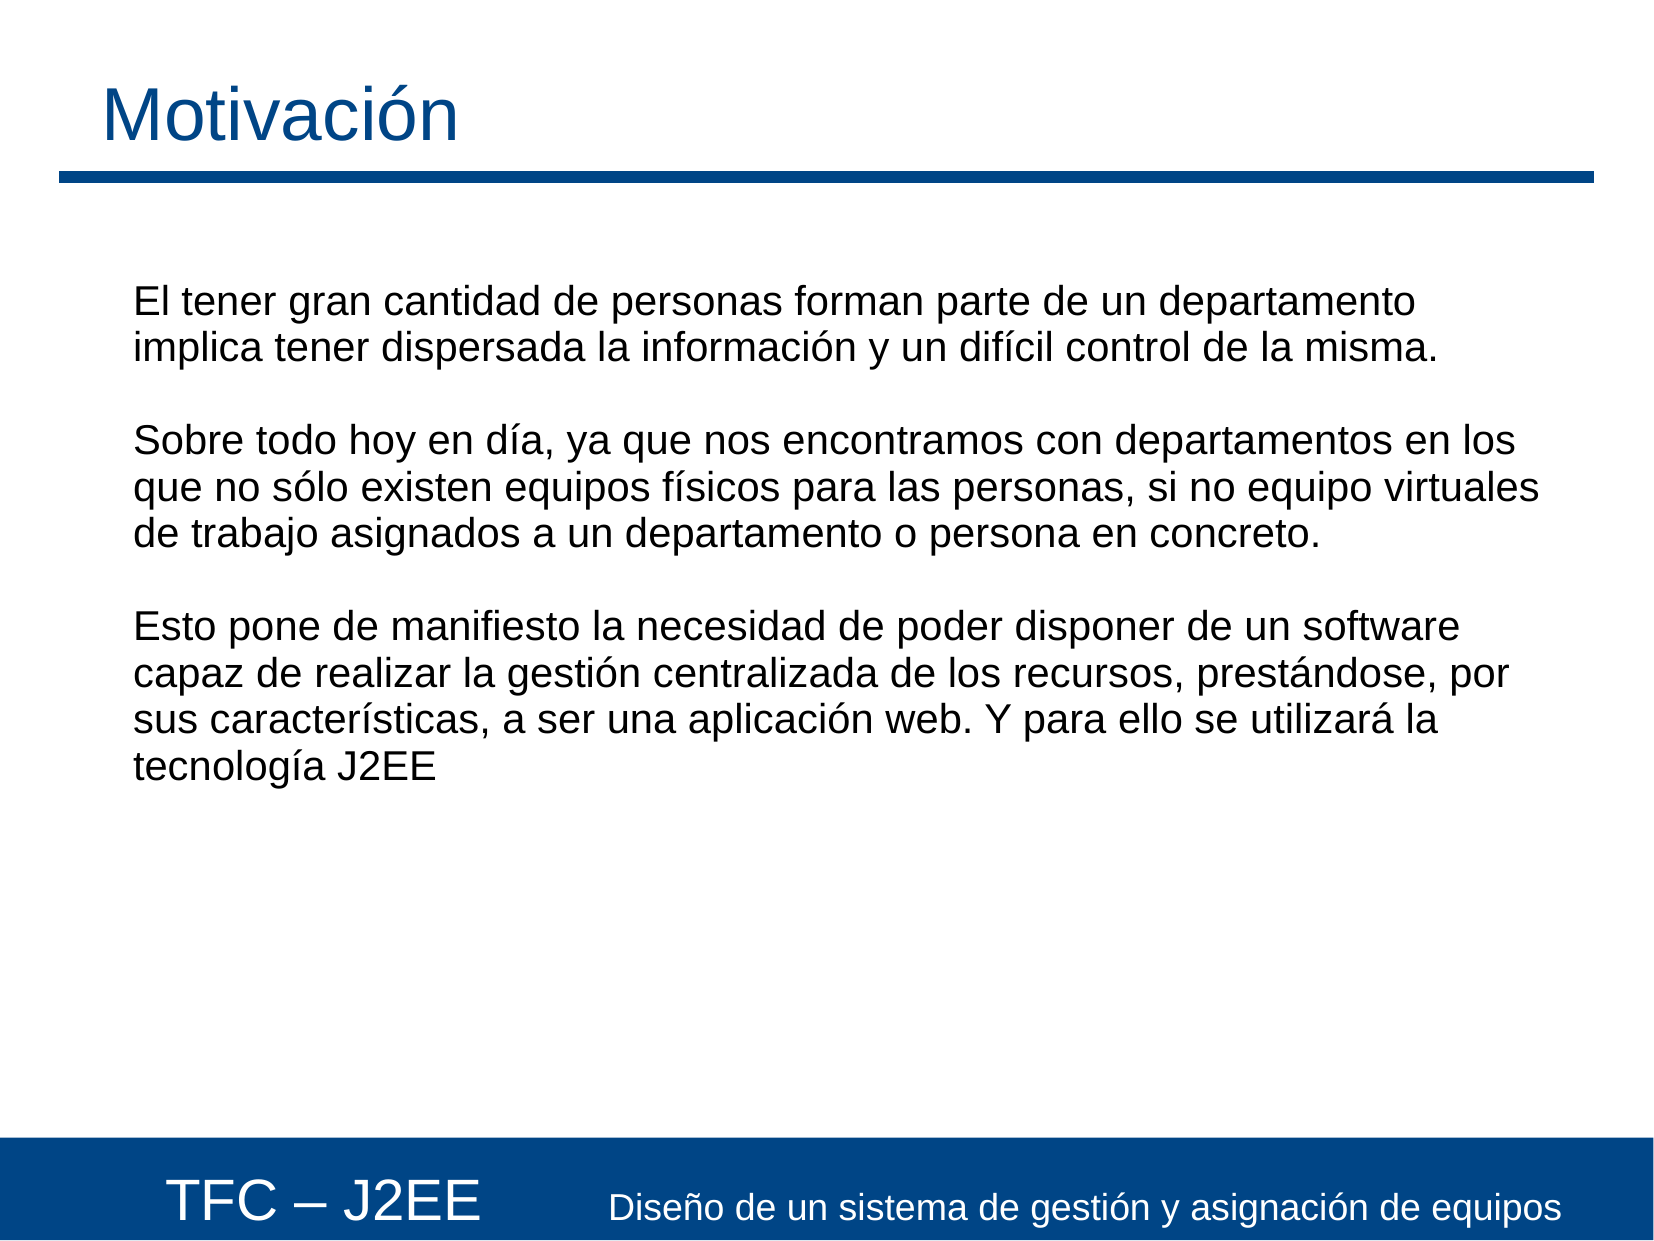

Motivación
El tener gran cantidad de personas forman parte de un departamento implica tener dispersada la información y un difícil control de la misma.
Sobre todo hoy en día, ya que nos encontramos con departamentos en los que no sólo existen equipos físicos para las personas, si no equipo virtuales de trabajo asignados a un departamento o persona en concreto.
Esto pone de manifiesto la necesidad de poder disponer de un software capaz de realizar la gestión centralizada de los recursos, prestándose, por sus características, a ser una aplicación web. Y para ello se utilizará la tecnología J2EE
# TFC – J2EE		Diseño de un sistema de gestión y asignación de equipos